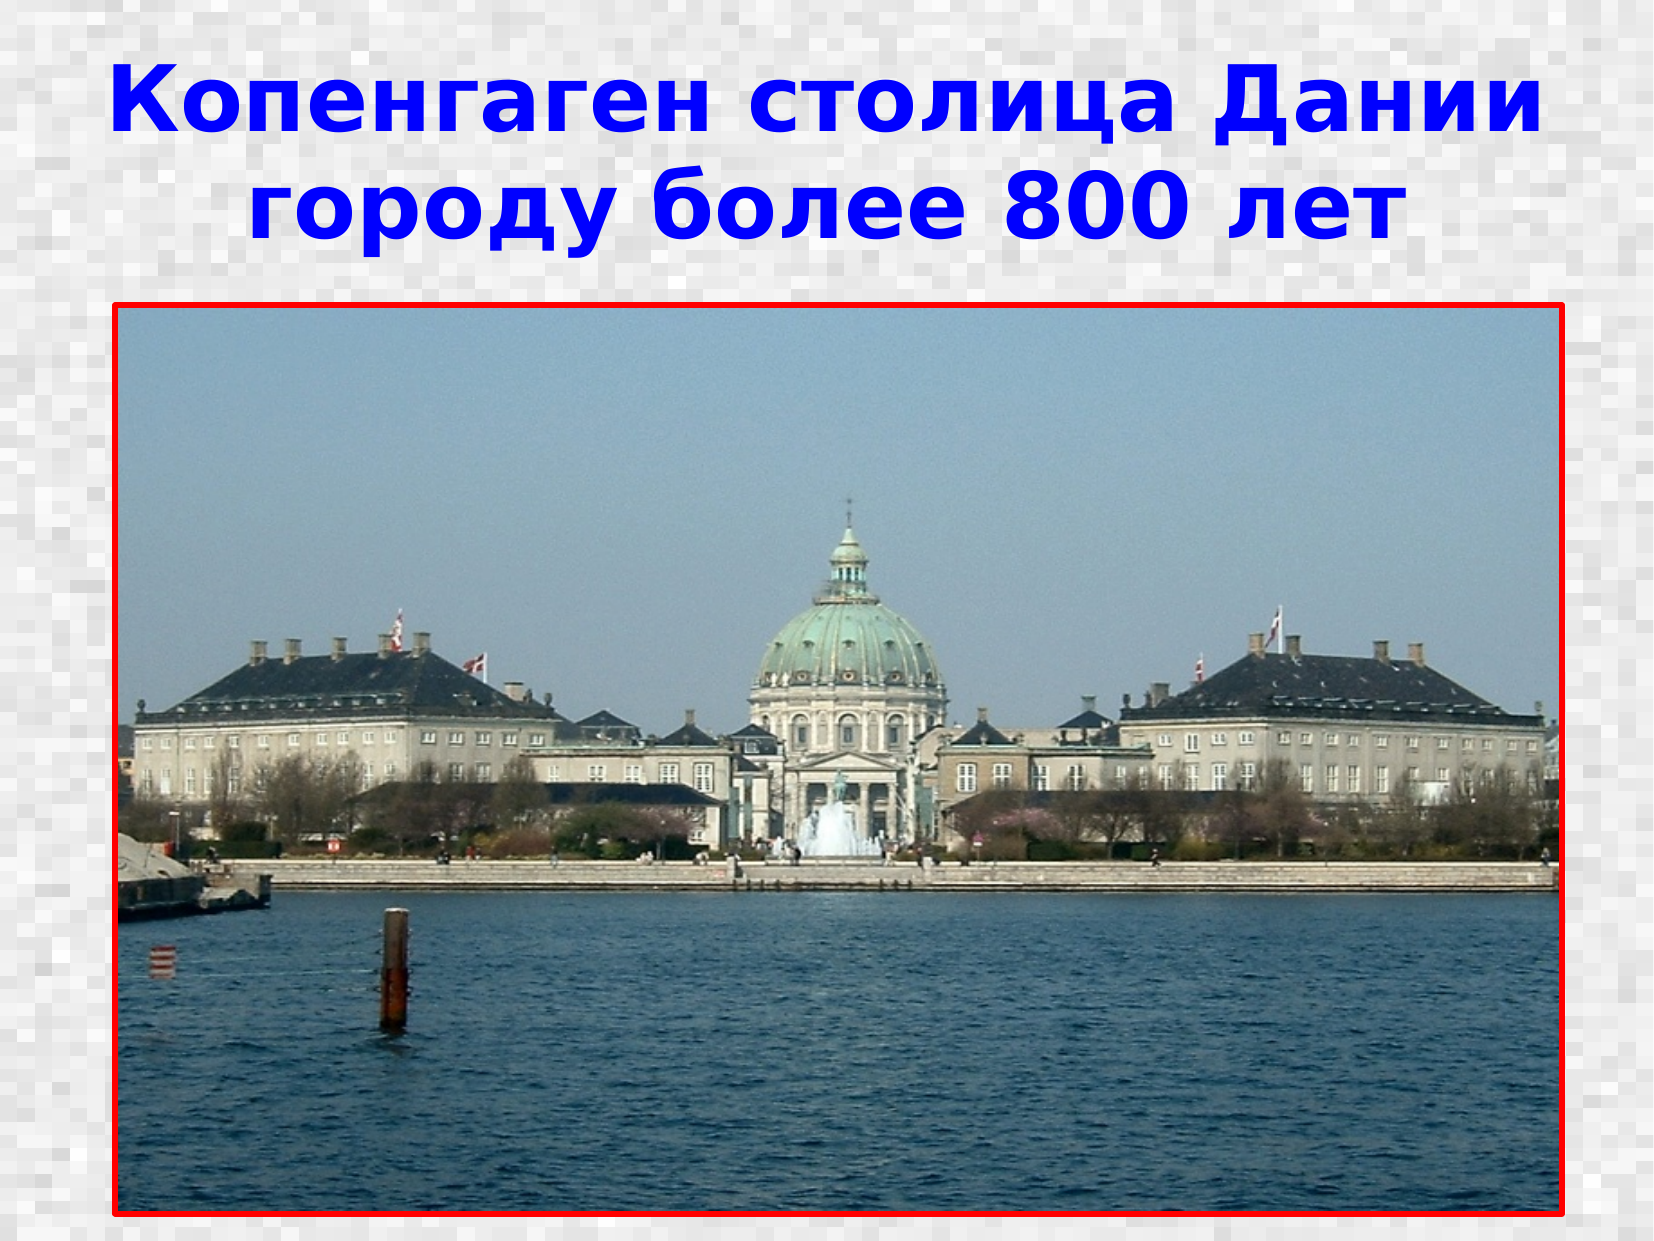

# Копенгаген столица Дании городу более 800 лет